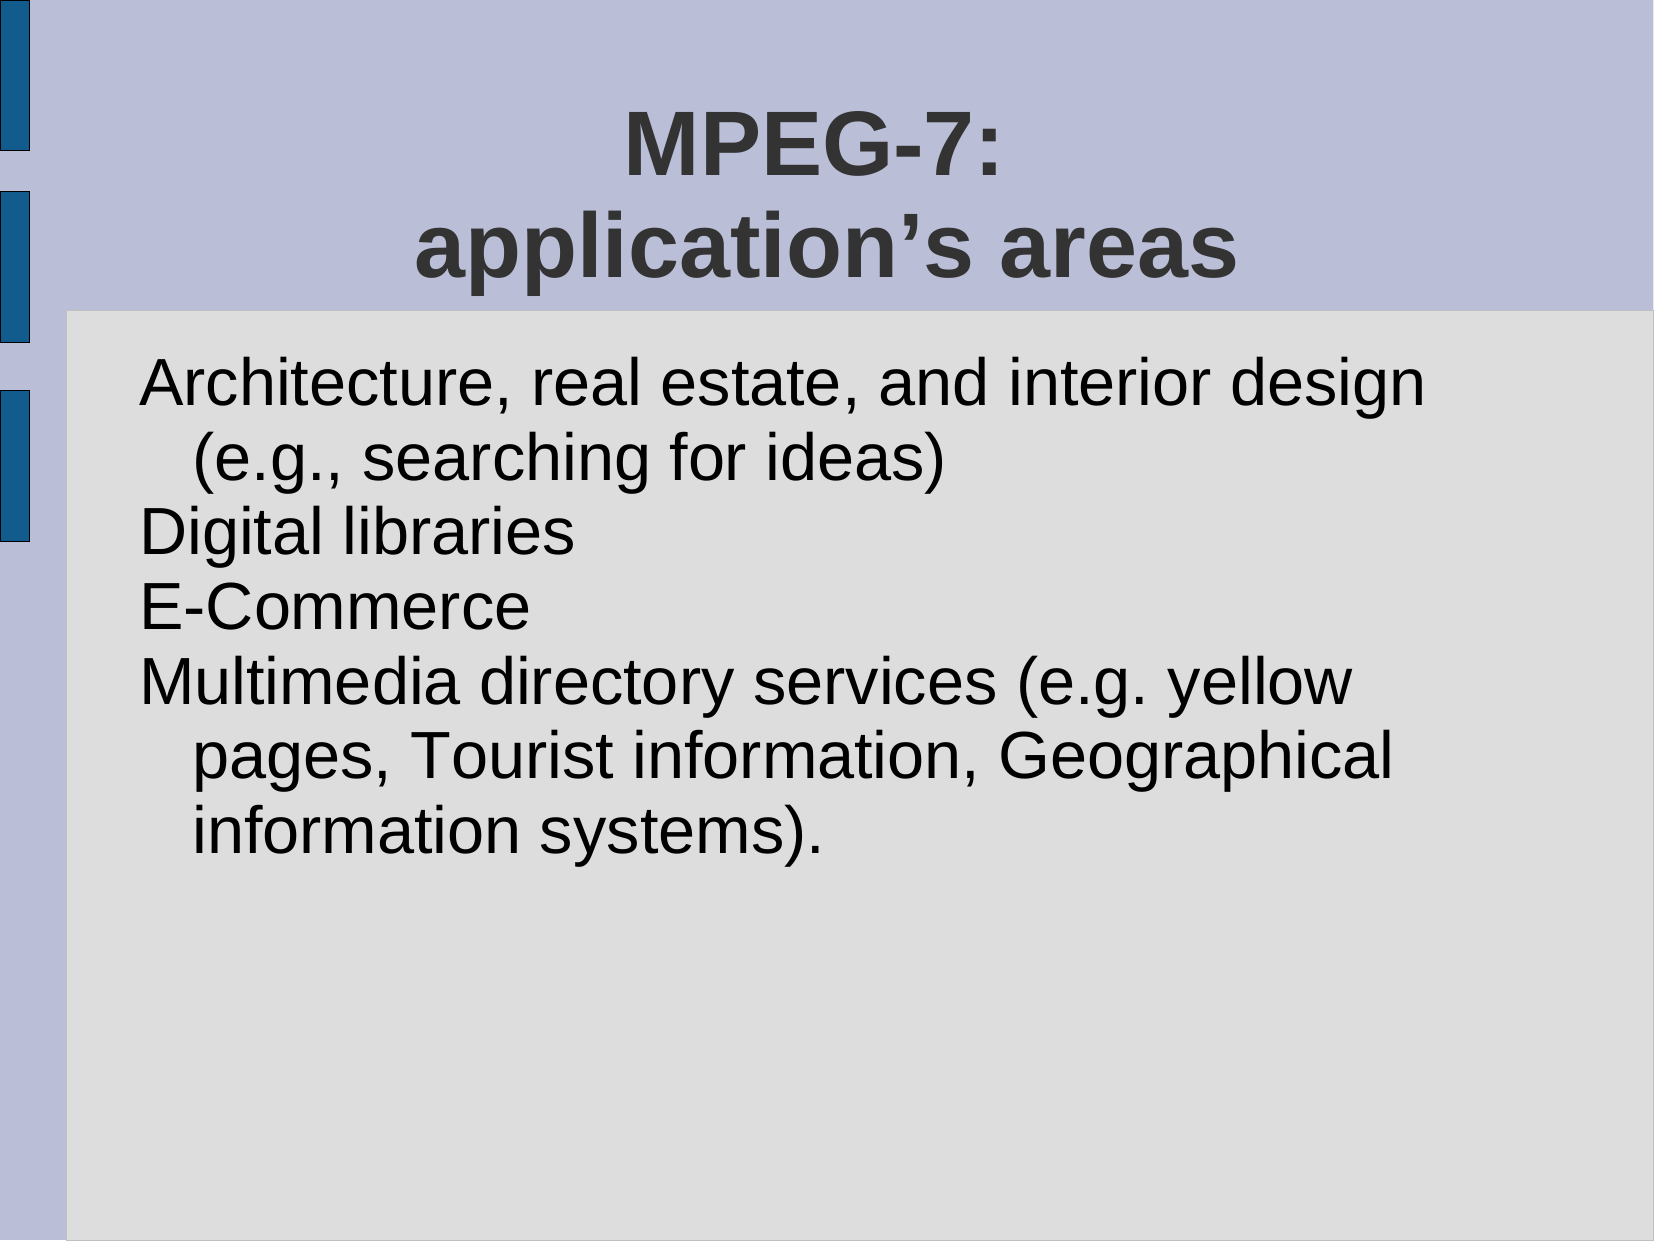

# MPEG-7: application’s areas
Architecture, real estate, and interior design (e.g., searching for ideas)
Digital libraries
E-Commerce
Multimedia directory services (e.g. yellow pages, Tourist information, Geographical information systems).